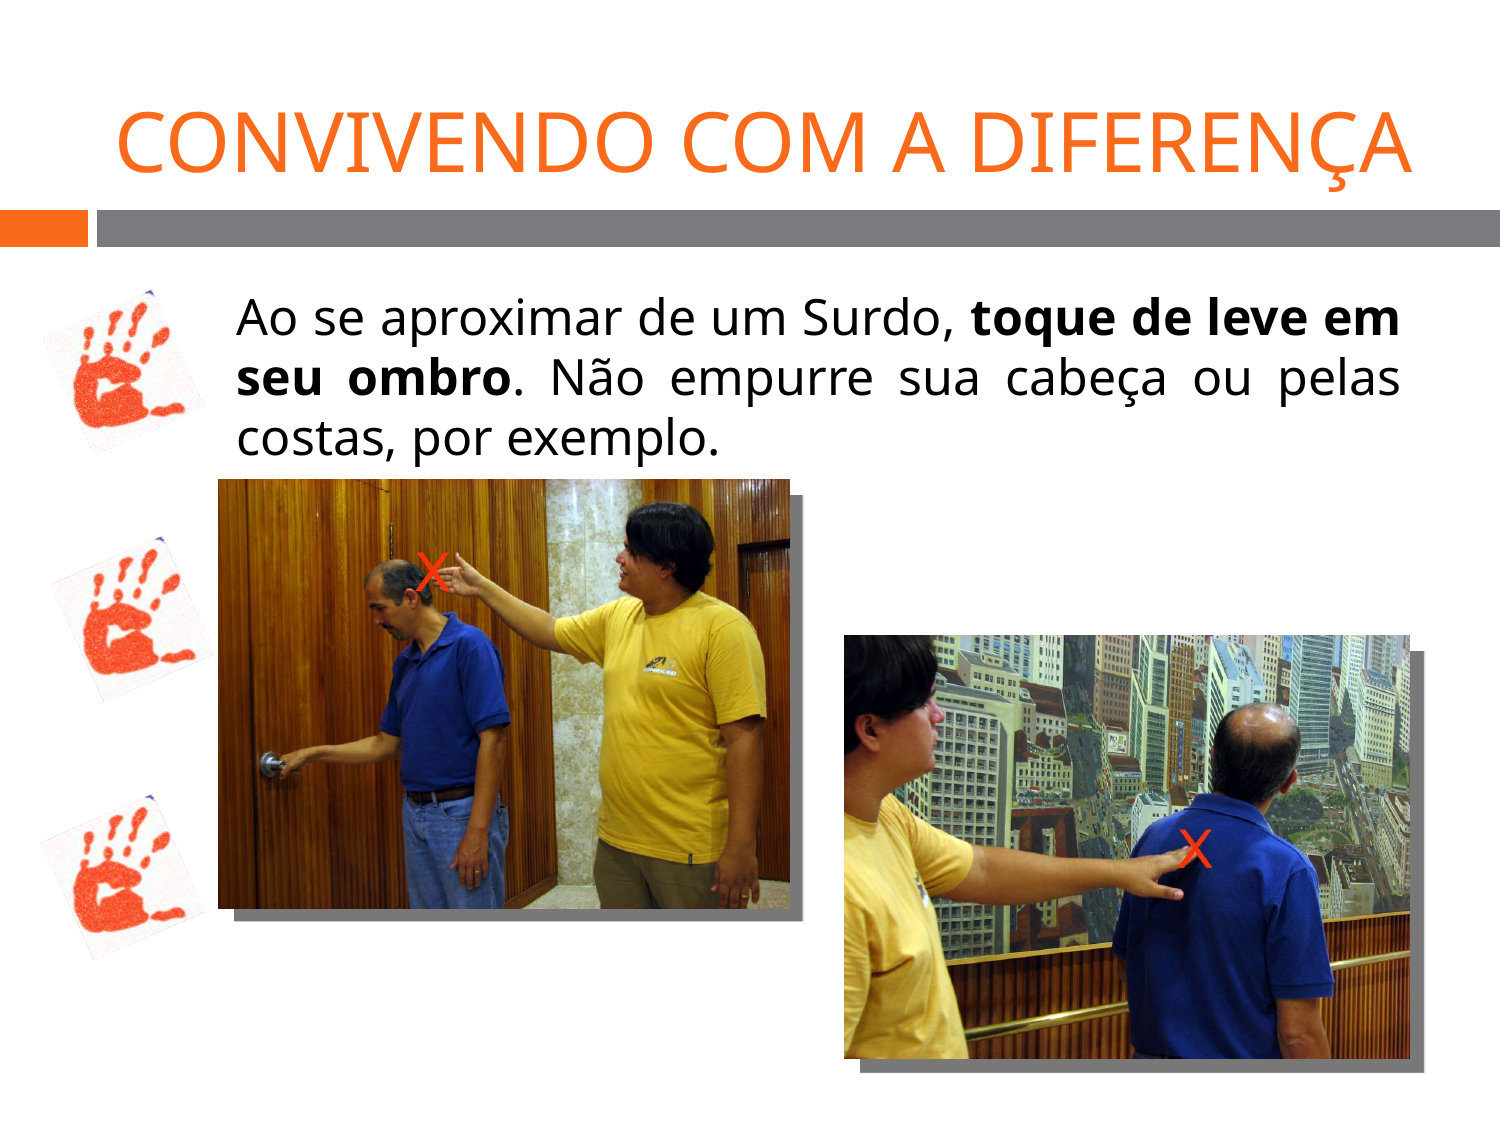

# CONVIVENDO COM A DIFERENÇA
Ao se aproximar de um Surdo, toque de leve em seu ombro. Não empurre sua cabeça ou pelas costas, por exemplo.